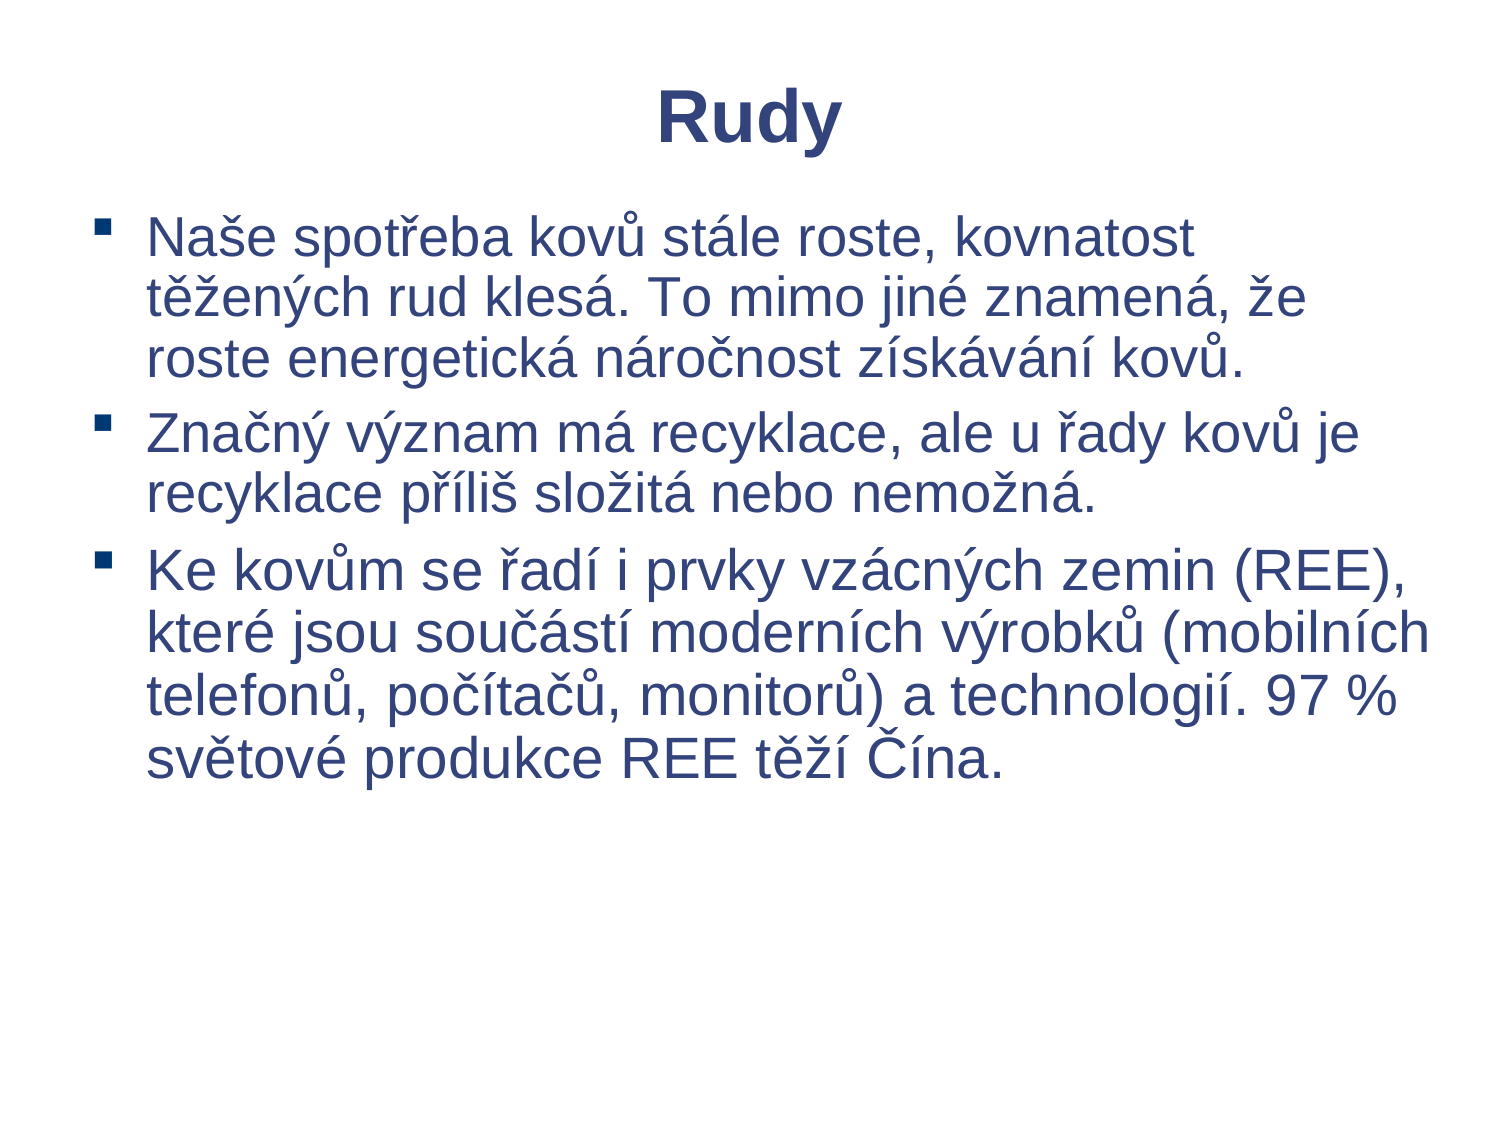

# Rudy
Naše spotřeba kovů stále roste, kovnatost těžených rud klesá. To mimo jiné znamená, že roste energetická náročnost získávání kovů.
Značný význam má recyklace, ale u řady kovů je recyklace příliš složitá nebo nemožná.
Ke kovům se řadí i prvky vzácných zemin (REE), které jsou součástí moderních výrobků (mobilních telefonů, počítačů, monitorů) a technologií. 97 % světové produkce REE těží Čína.